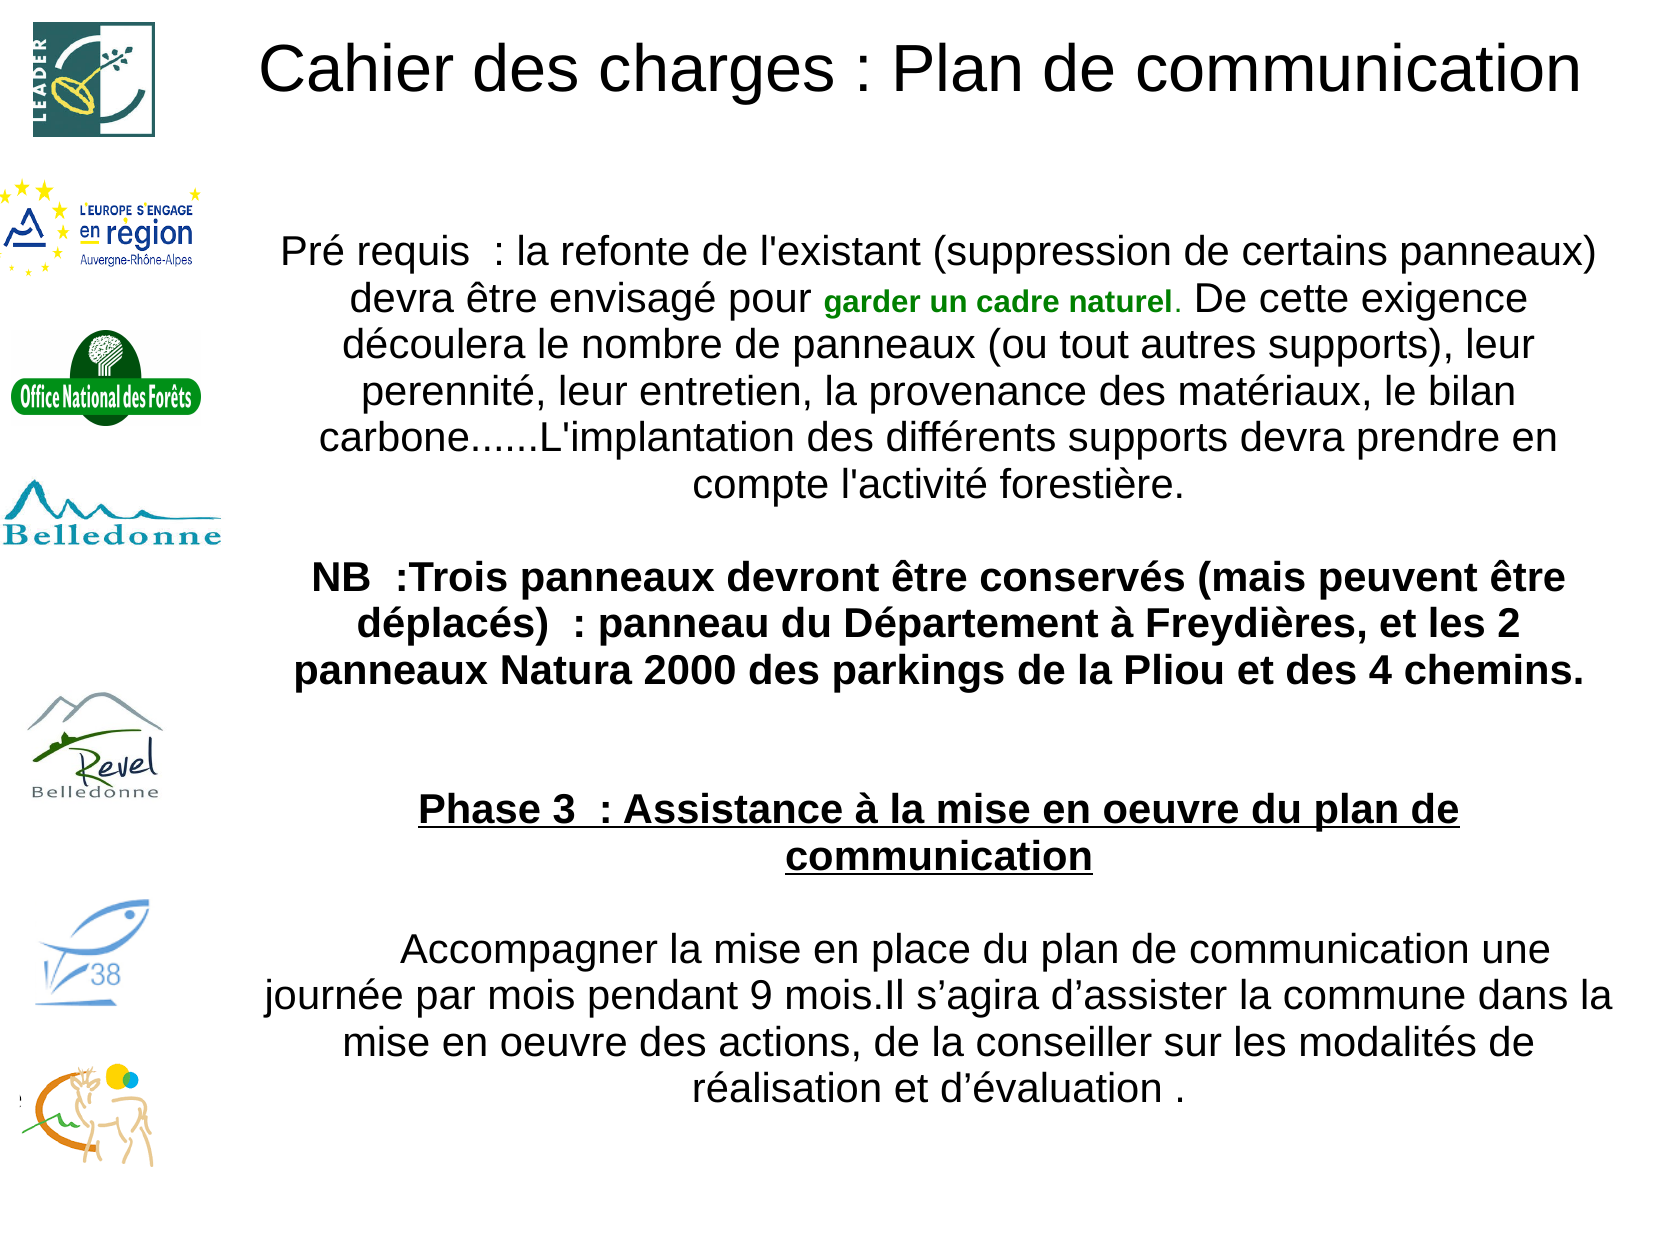

Cahier des charges : Plan de communication
Pré requis  : la refonte de l'existant (suppression de certains panneaux) devra être envisagé pour garder un cadre naturel. De cette exigence découlera le nombre de panneaux (ou tout autres supports), leur perennité, leur entretien, la provenance des matériaux, le bilan carbone......L'implantation des différents supports devra prendre en compte l'activité forestière.
NB  :Trois panneaux devront être conservés (mais peuvent être déplacés)  : panneau du Département à Freydières, et les 2 panneaux Natura 2000 des parkings de la Pliou et des 4 chemins.
Phase 3  : Assistance à la mise en oeuvre du plan de communication
	Accompagner la mise en place du plan de communication une journée par mois pendant 9 mois.Il s’agira d’assister la commune dans la mise en oeuvre des actions, de la conseiller sur les modalités de réalisation et d’évaluation .
#